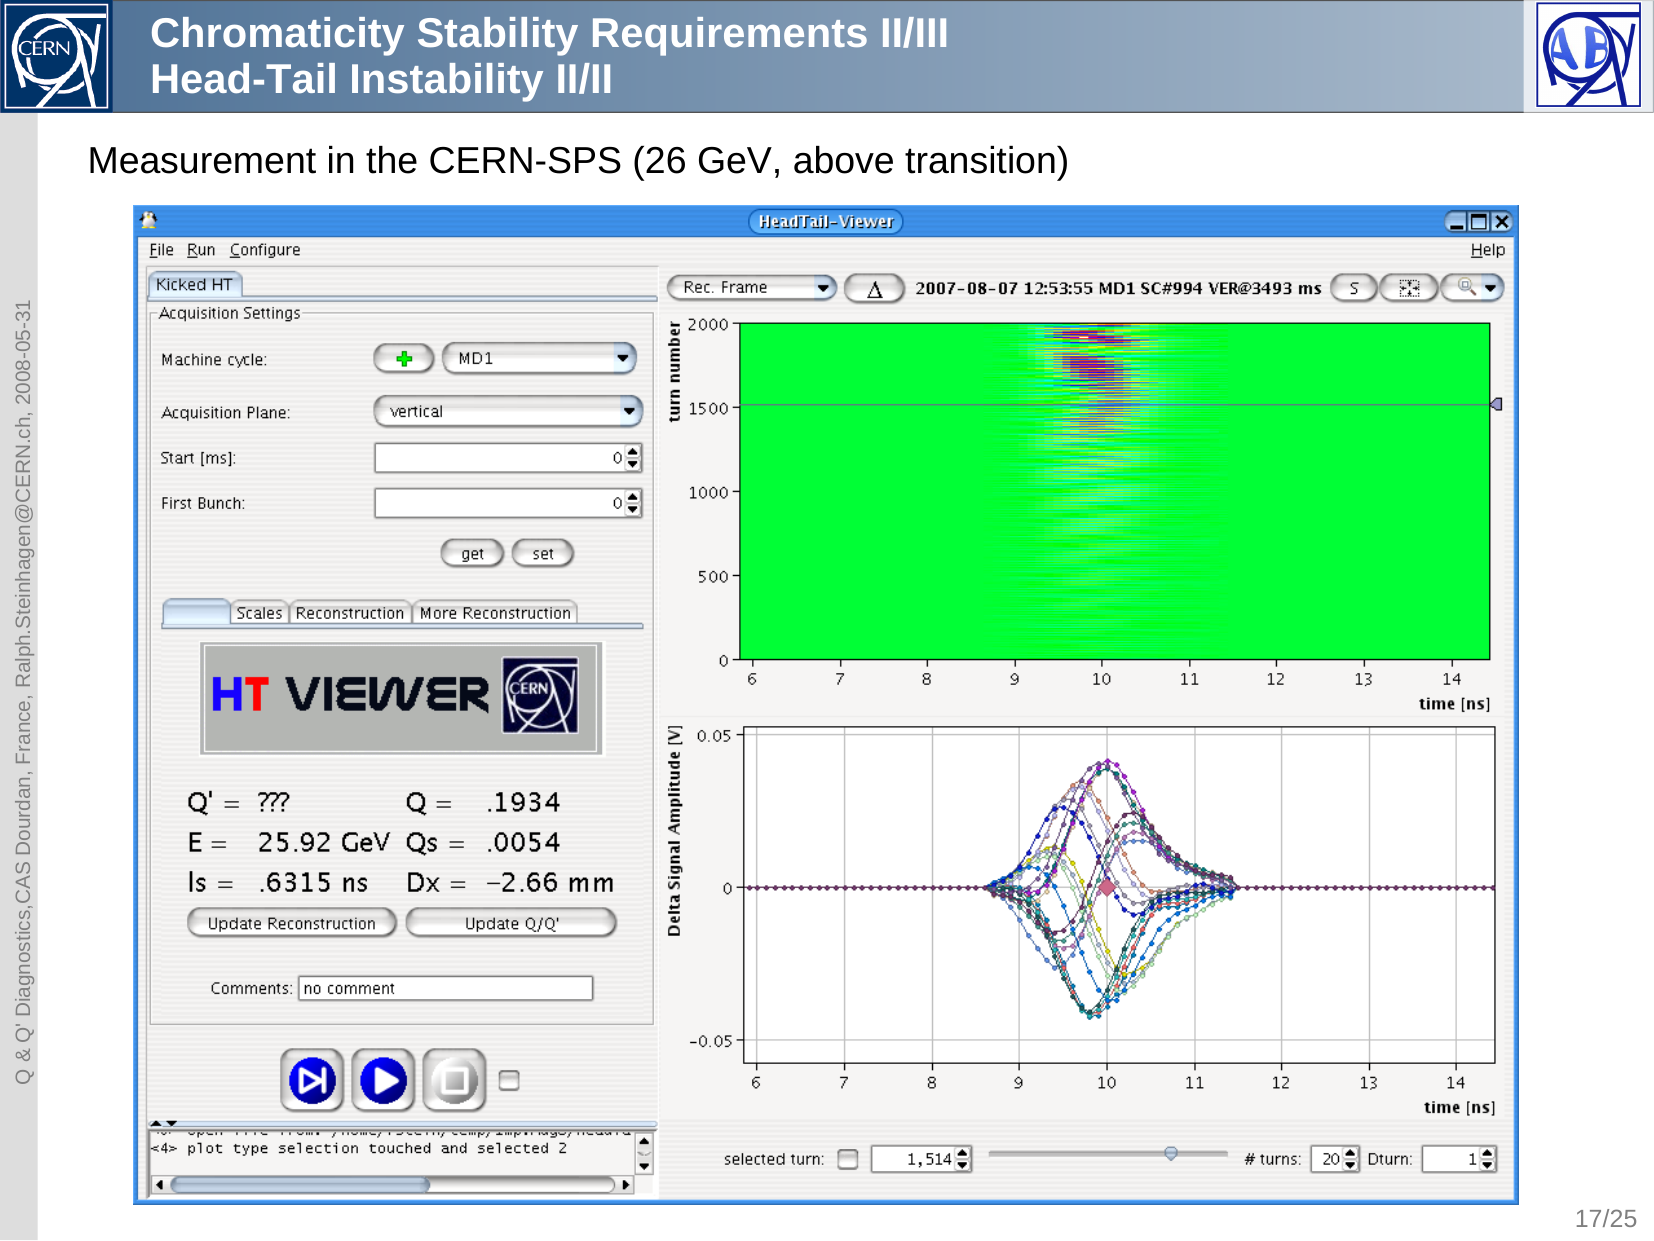

# Chromaticity Stability Requirements II/III Head-Tail Instability II/II
Measurement in the CERN-SPS (26 GeV, above transition)